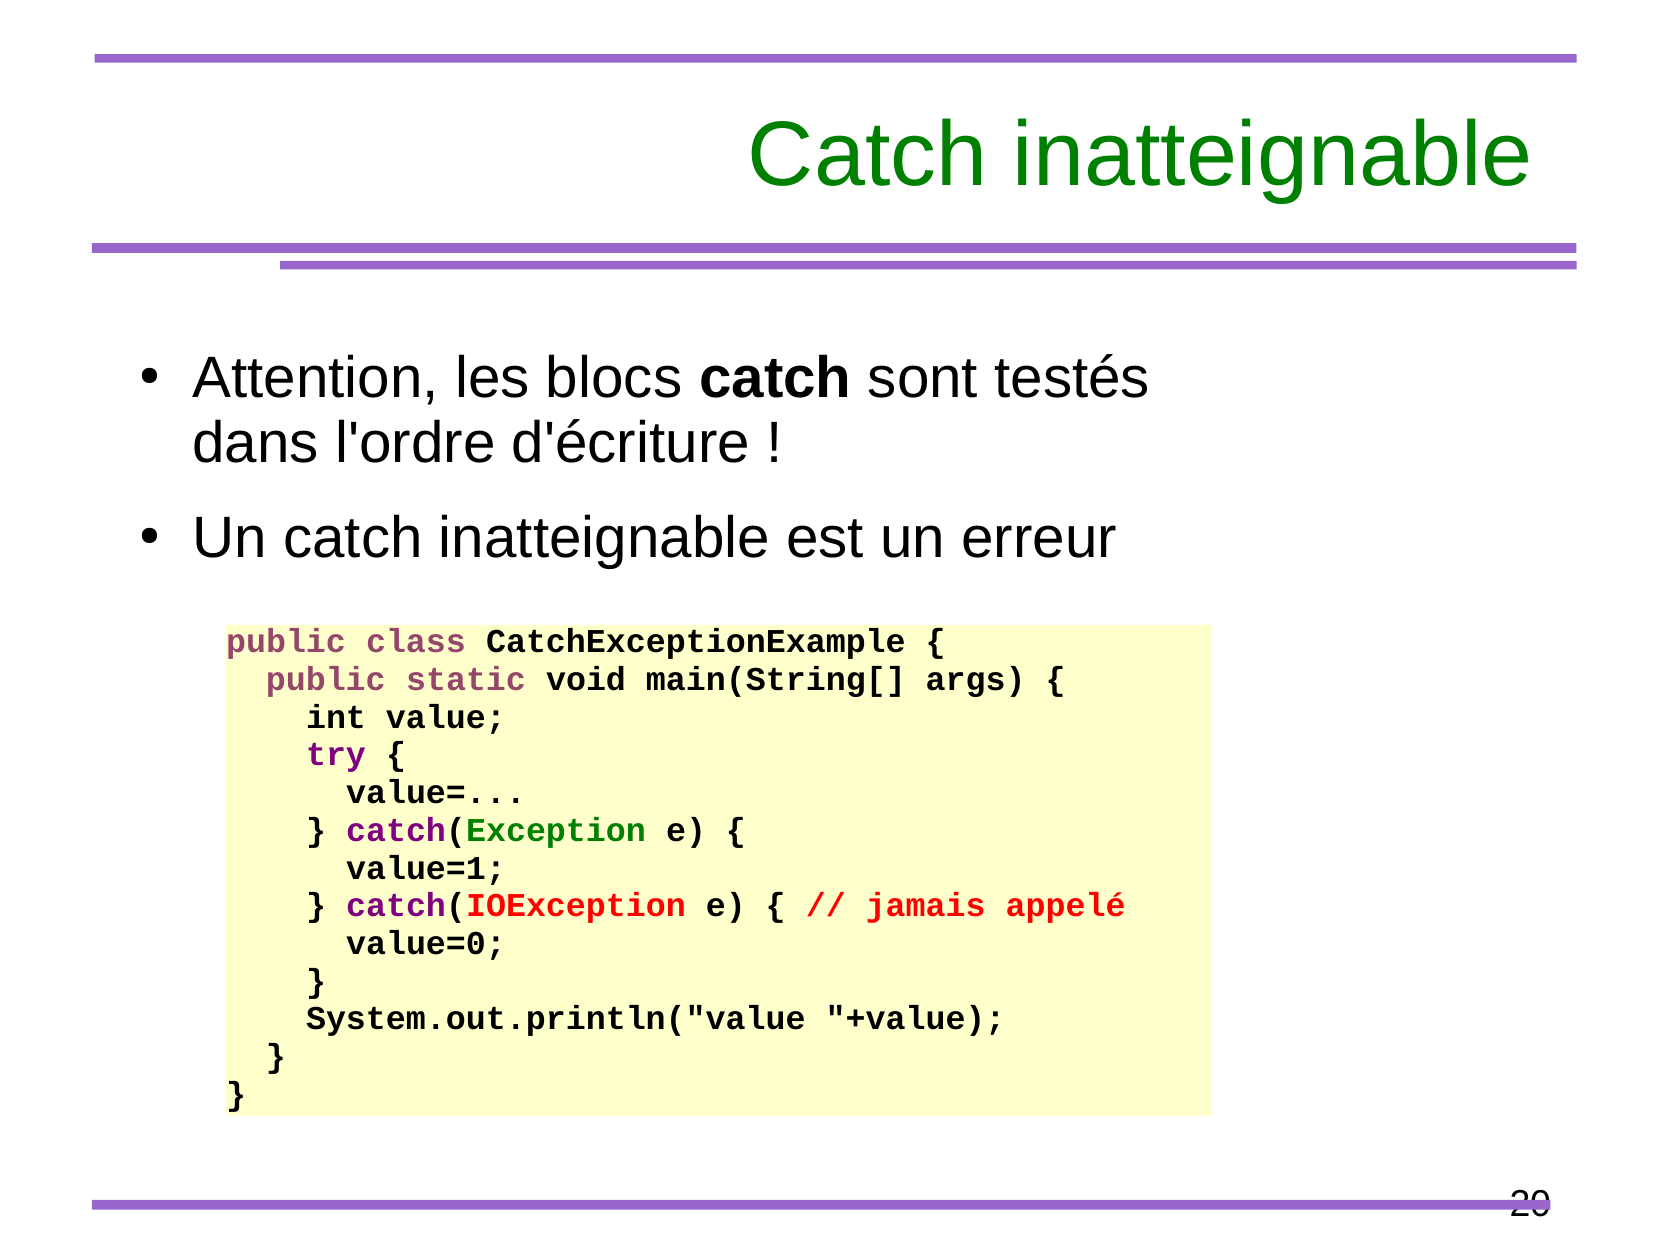

# Catch inatteignable
Attention, les blocs catch sont testés
dans l'ordre d'écriture !
Un catch inatteignable est un erreur
public class CatchExceptionExample {
 public static void main(String[] args) {
 int value;
 try {
 value=...
 } catch(Exception e) {
 value=1;
 } catch(IOException e) { // jamais appelé
 value=0;
 }
 System.out.println("value "+value);
 }
}